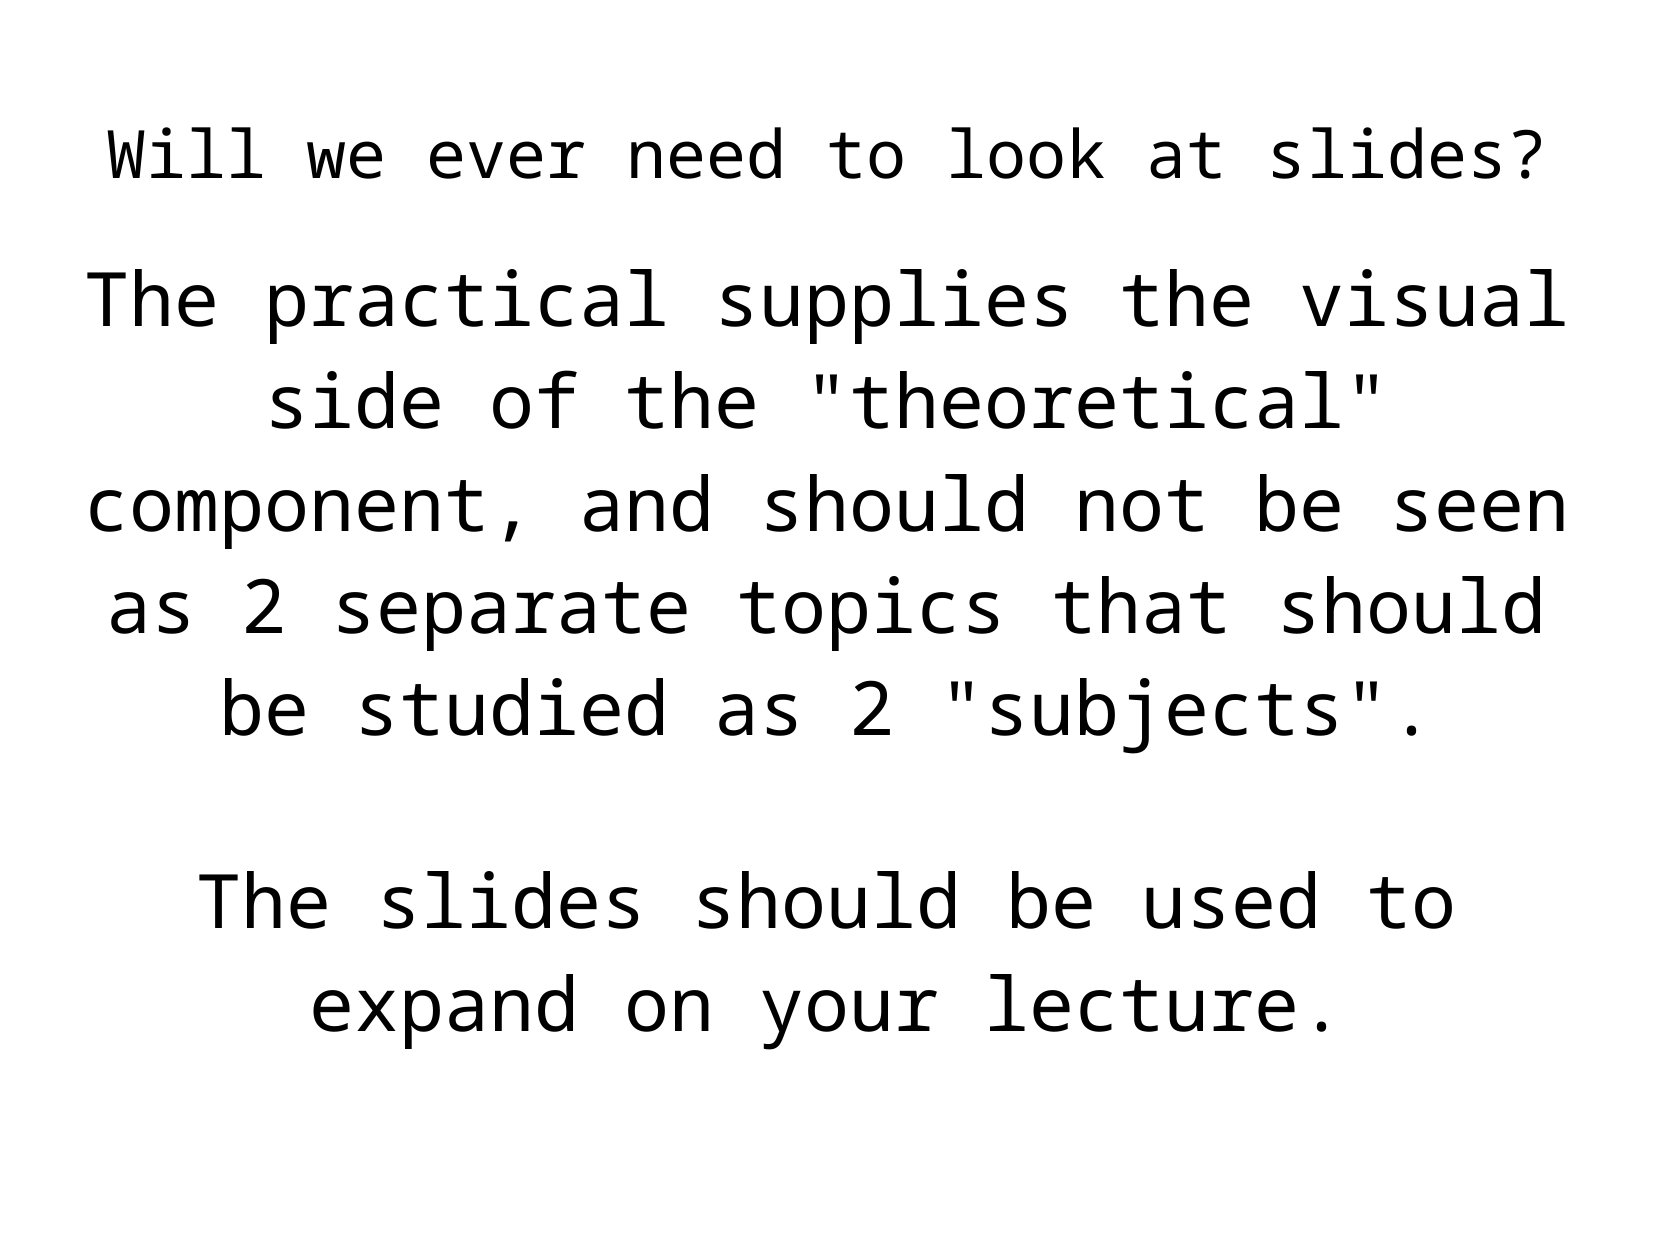

# Will we ever need to look at slides?
The practical supplies the visual side of the "theoretical" component, and should not be seen as 2 separate topics that should be studied as 2 "subjects".
The slides should be used to expand on your lecture.